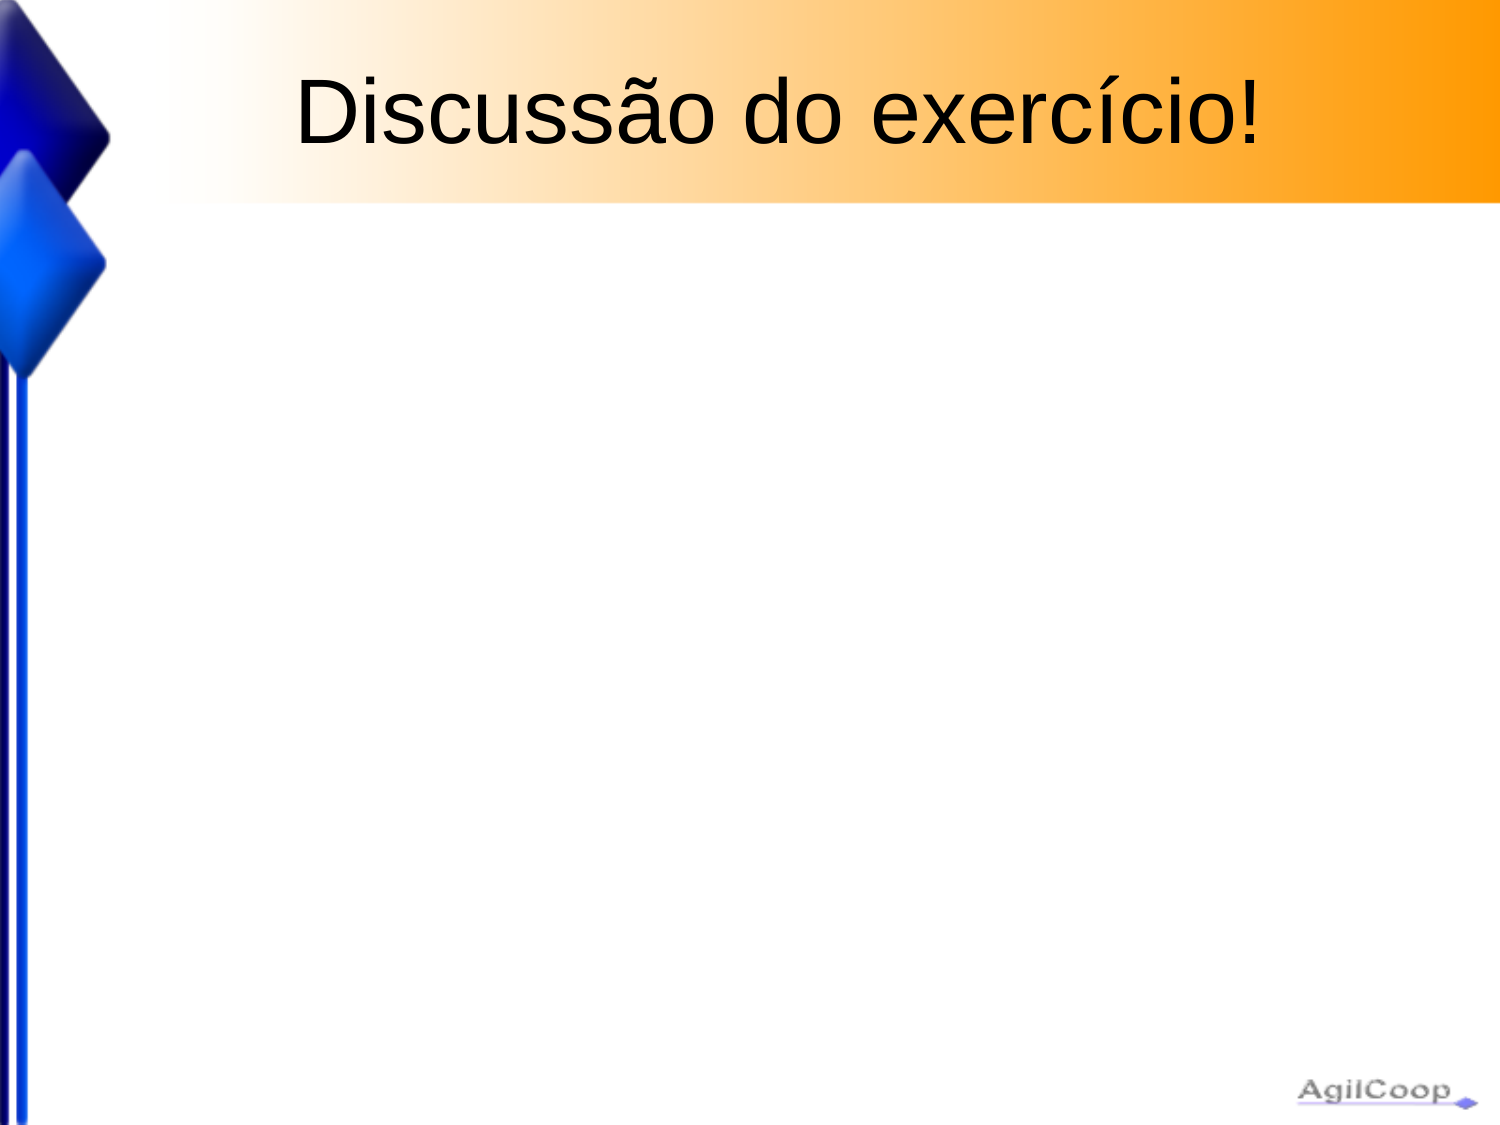

# Discussão do exercício!
Copyleft AgilCoop 2007
8